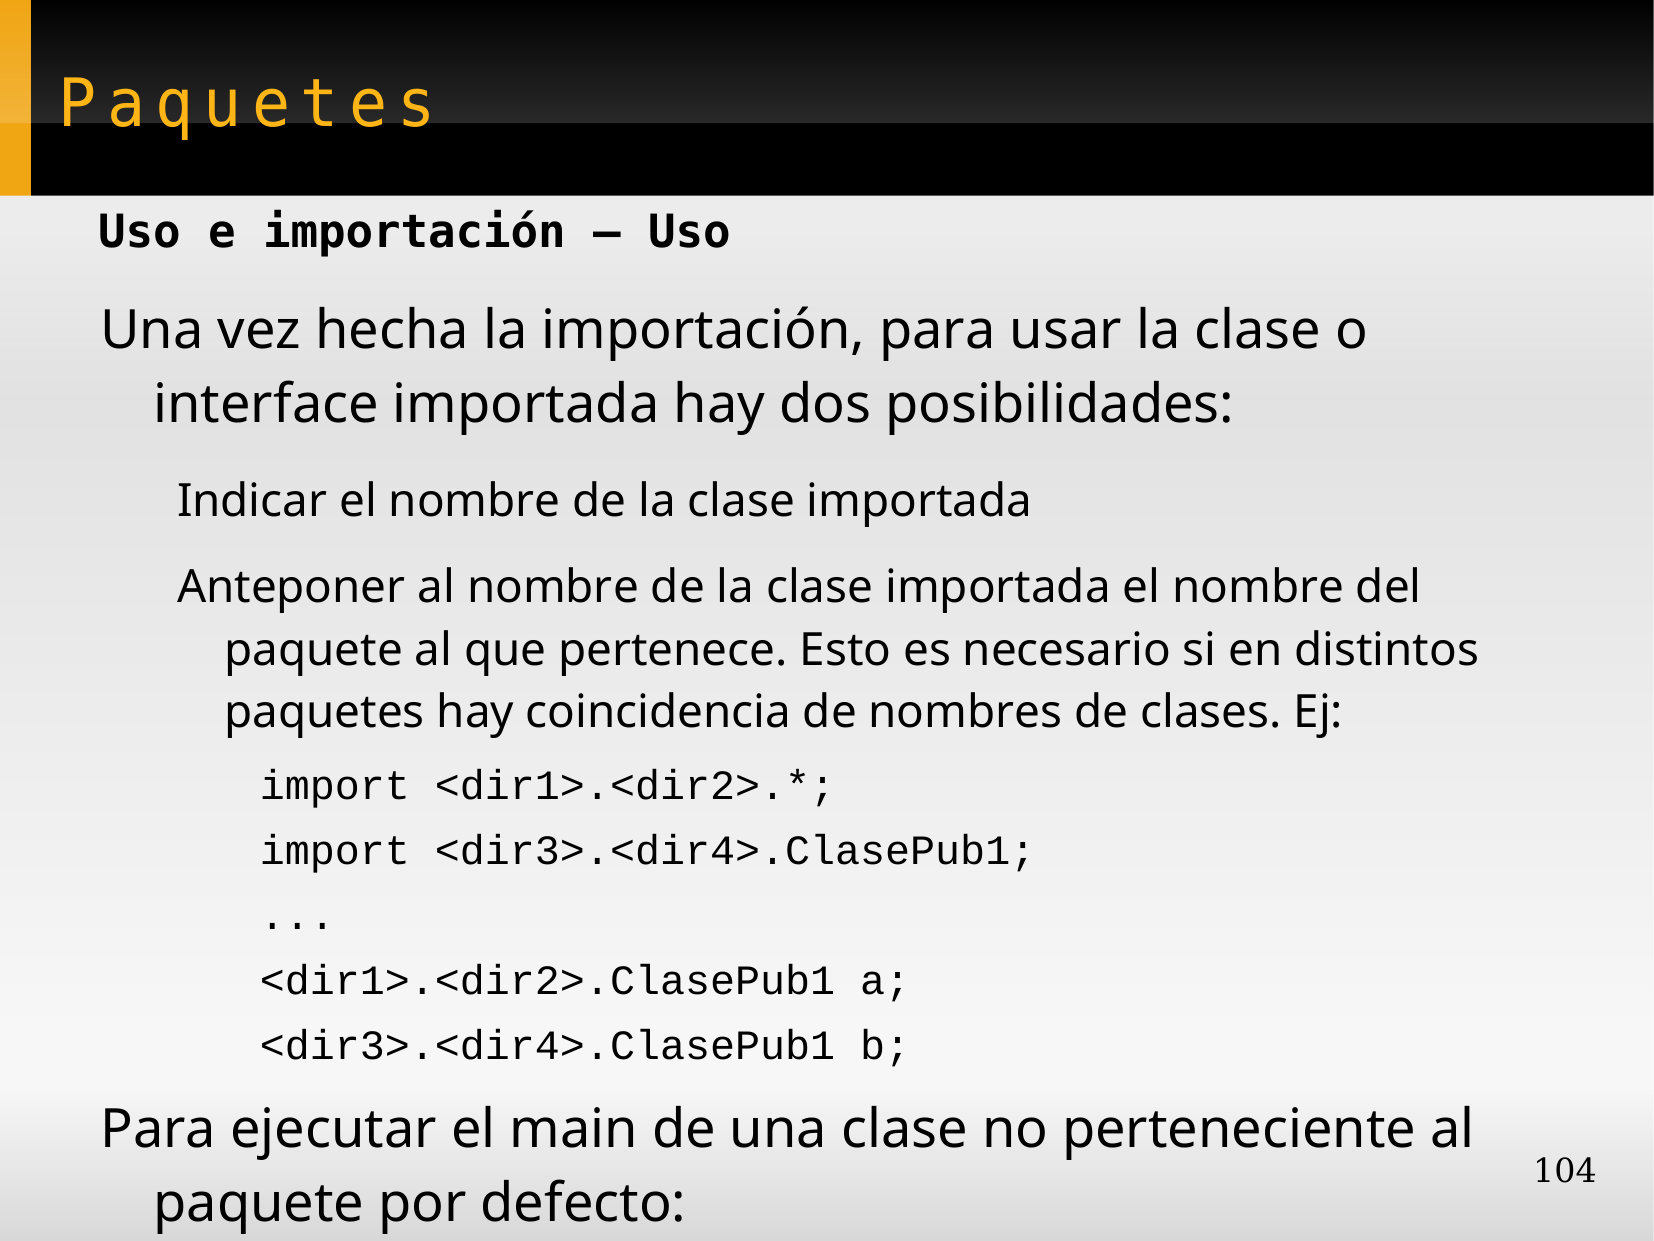

# Paquetes
Uso e importación – Uso
Una vez hecha la importación, para usar la clase o interface importada hay dos posibilidades:
Indicar el nombre de la clase importada
Anteponer al nombre de la clase importada el nombre del paquete al que pertenece. Esto es necesario si en distintos paquetes hay coincidencia de nombres de clases. Ej:
import <dir1>.<dir2>.*;
import <dir3>.<dir4>.ClasePub1;
...
<dir1>.<dir2>.ClasePub1 a;
<dir3>.<dir4>.ClasePub1 b;
Para ejecutar el main de una clase no perteneciente al paquete por defecto:
java nombrePaquete.NombreClasePublica
104